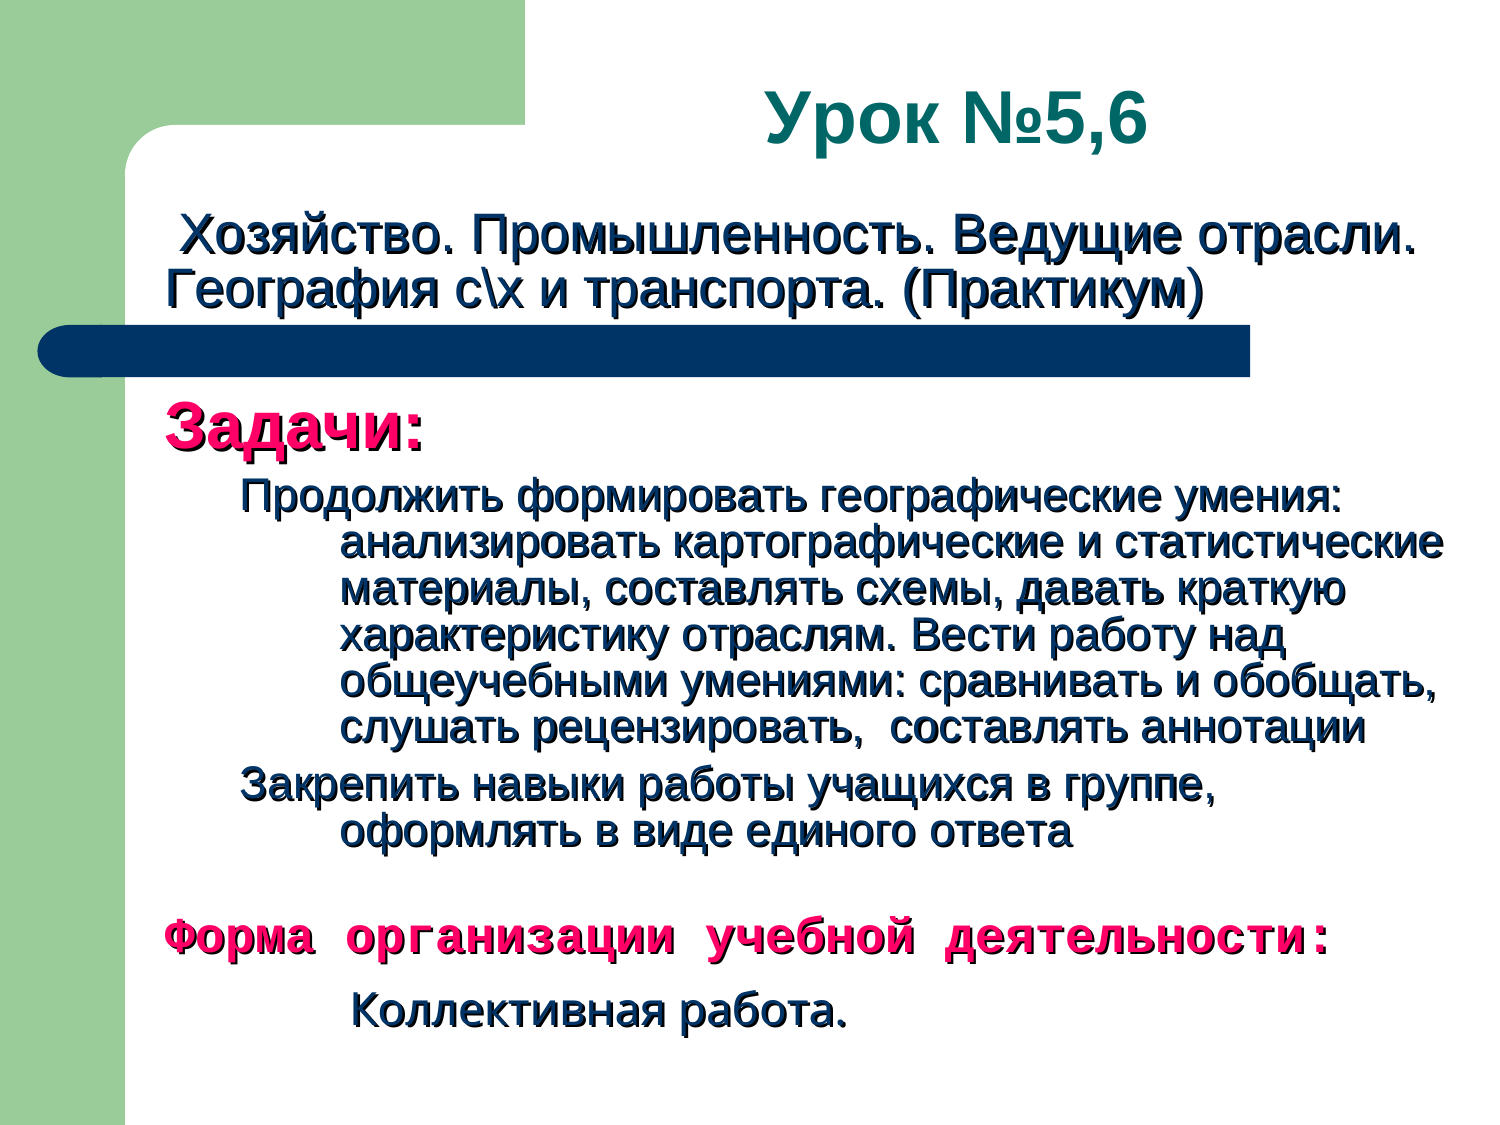

Урок №5,6
 Хозяйство. Промышленность. Ведущие отрасли. География с\х и транспорта. (Практикум)
# Задачи:
Продолжить формировать географические умения: анализировать картографические и статистические материалы, составлять схемы, давать краткую характеристику отраслям. Вести работу над общеучебными умениями: сравнивать и обобщать, слушать рецензировать, составлять аннотации
Закрепить навыки работы учащихся в группе, оформлять в виде единого ответа
Форма организации учебной деятельности:
		 Коллективная работа.